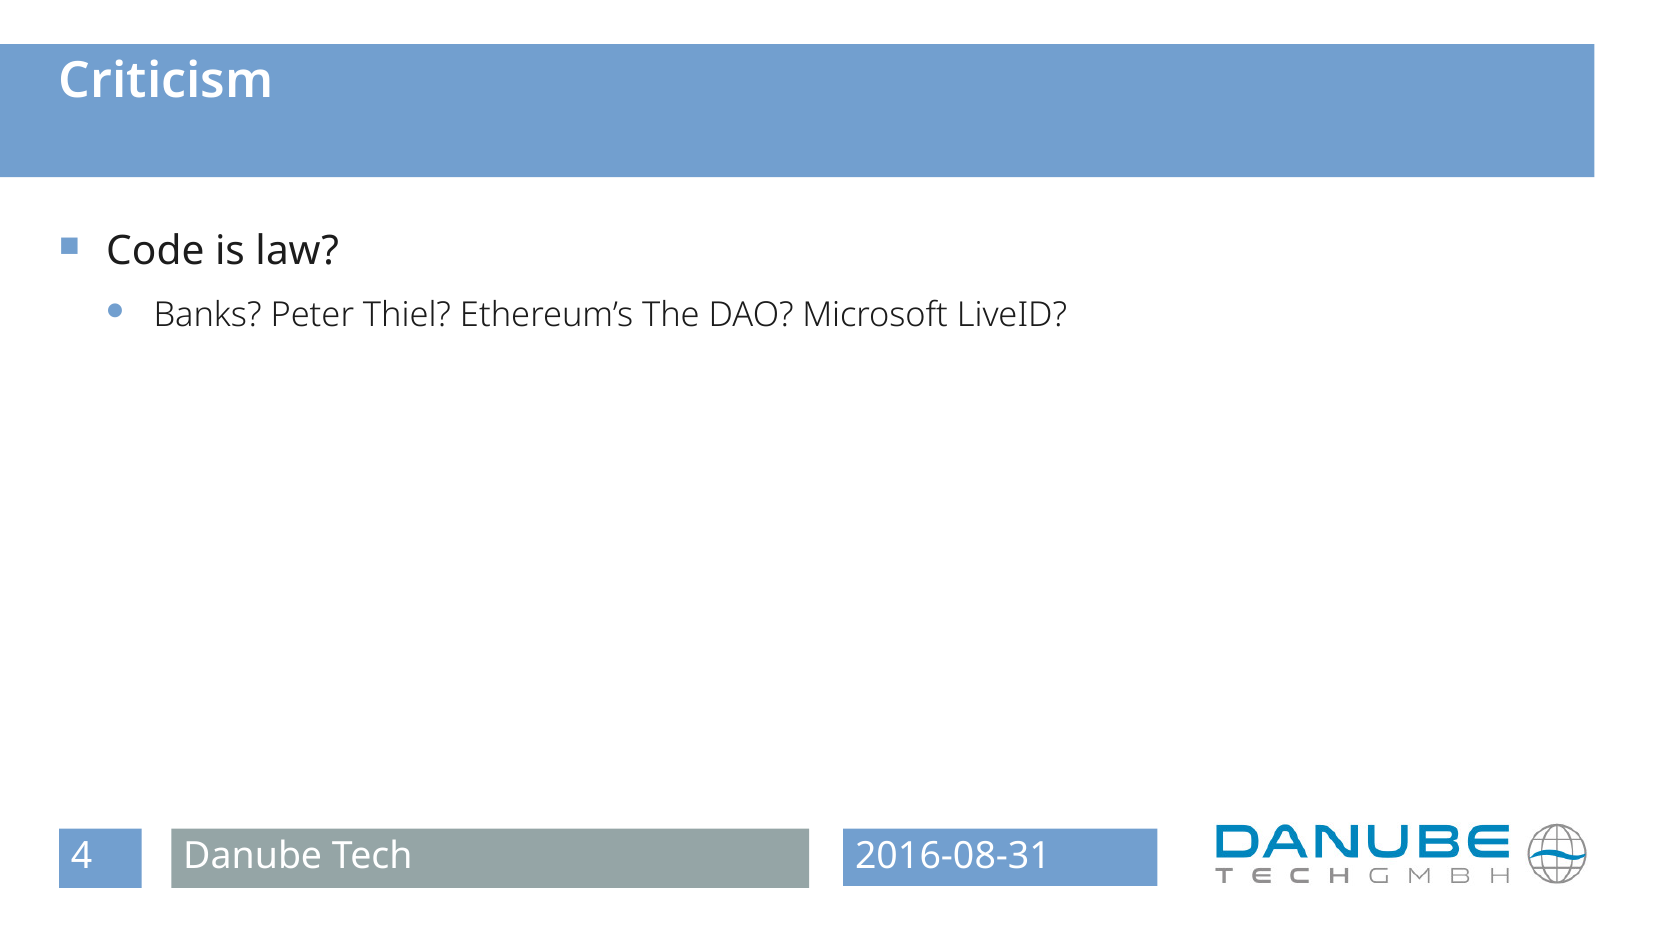

# Criticism
Code is law?
Banks? Peter Thiel? Ethereum’s The DAO? Microsoft LiveID?
4
Danube Tech
2016-08-31